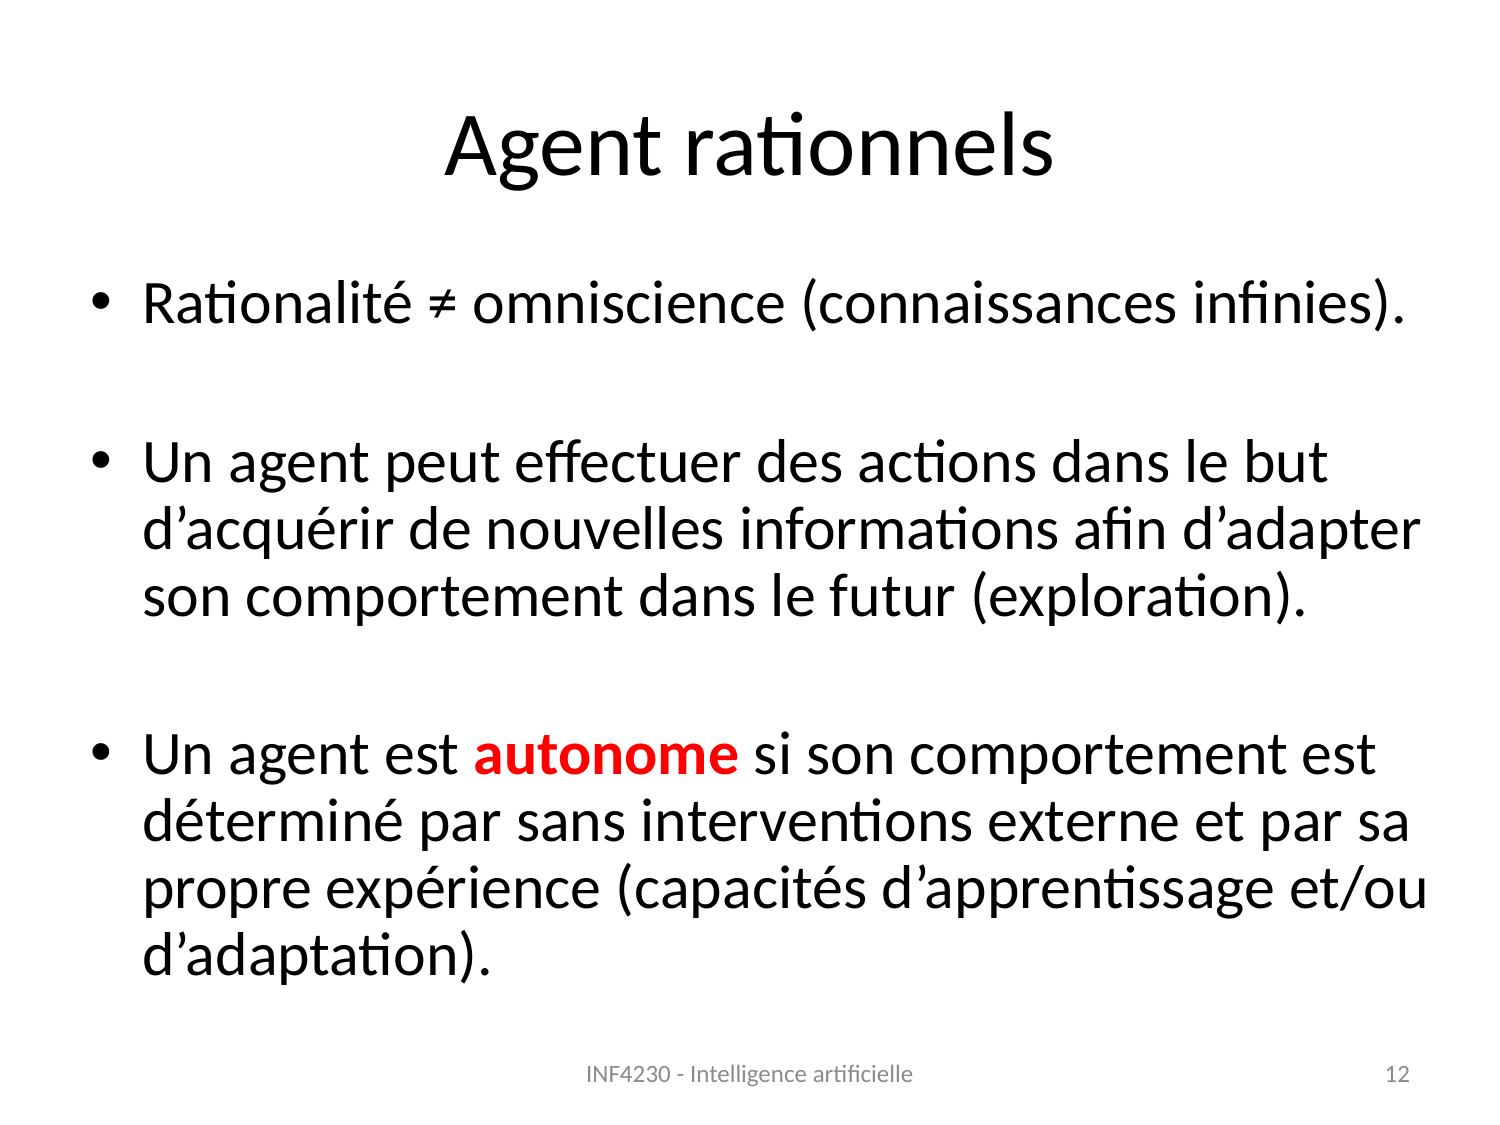

# Agent rationnels
Rationalité ≠ omniscience (connaissances infinies).
Un agent peut effectuer des actions dans le but d’acquérir de nouvelles informations afin d’adapter son comportement dans le futur (exploration).
Un agent est autonome si son comportement est déterminé par sans interventions externe et par sa propre expérience (capacités d’apprentissage et/ou d’adaptation).
INF4230 - Intelligence artificielle